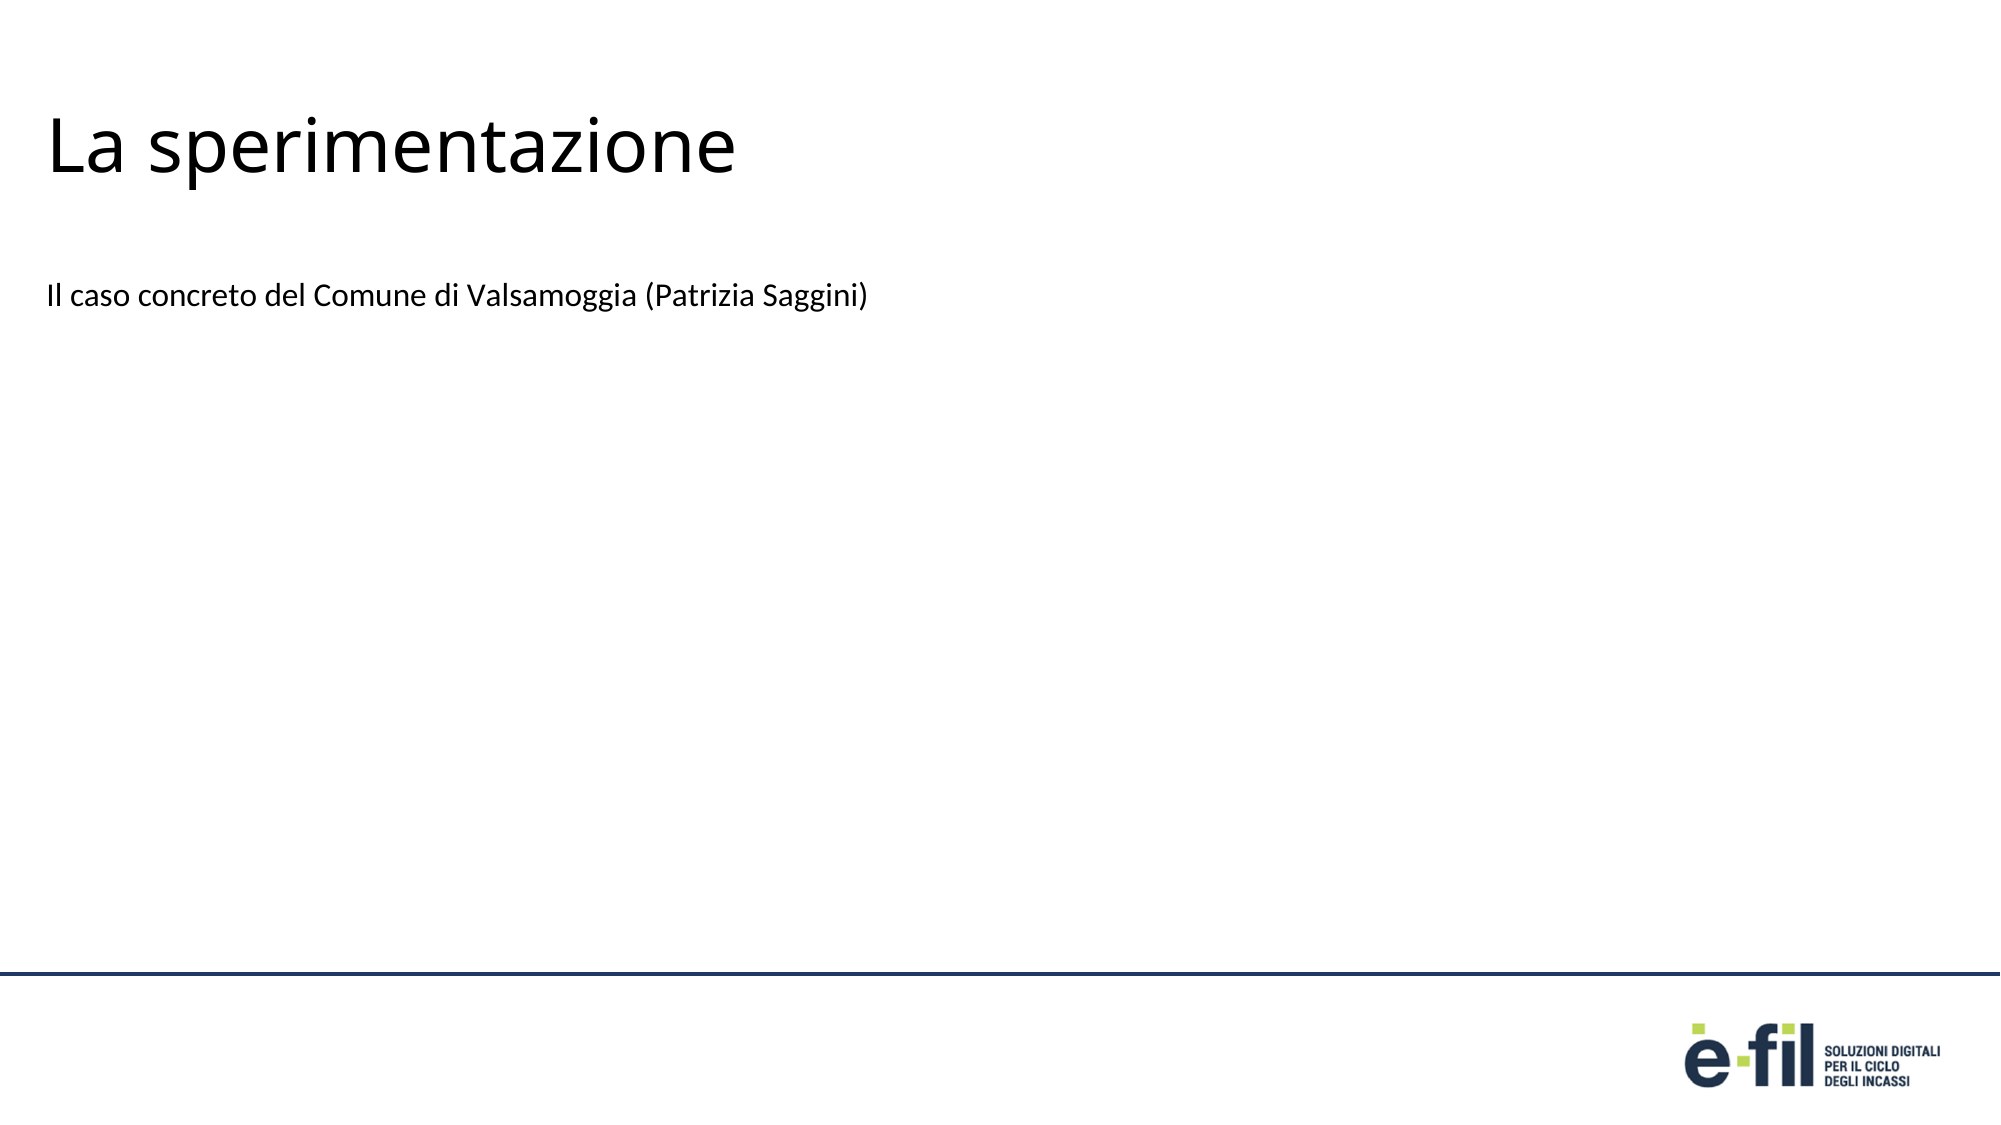

La sperimentazione
Il caso concreto del Comune di Valsamoggia (Patrizia Saggini)